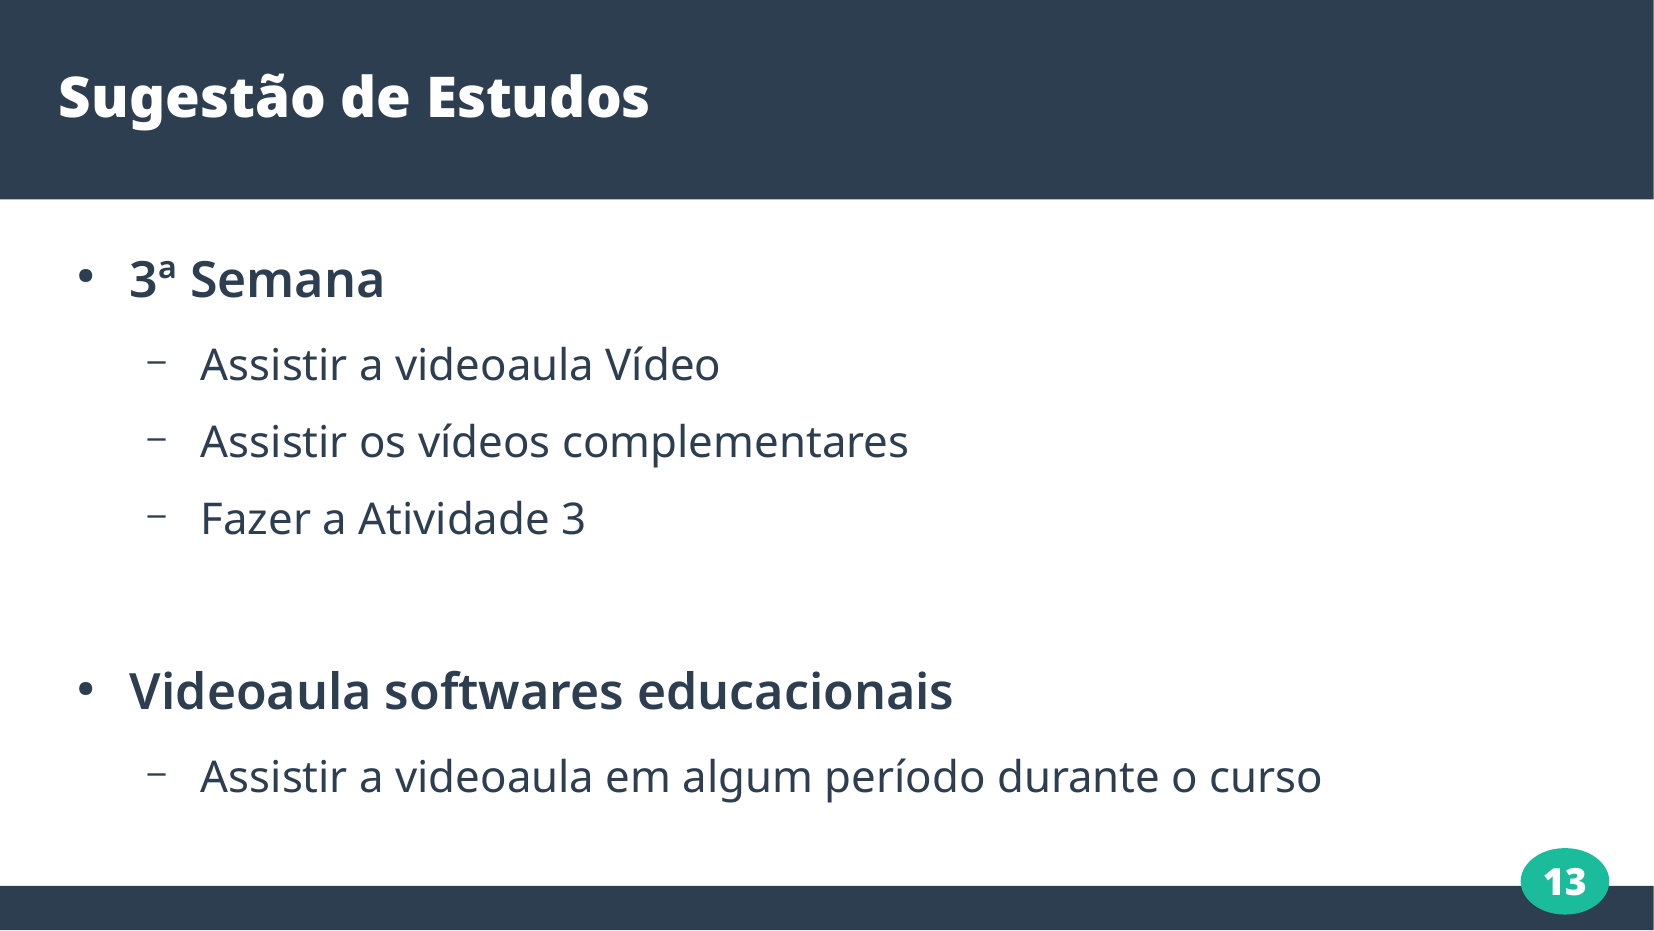

# Sugestão de Estudos
3ª Semana
Assistir a videoaula Vídeo
Assistir os vídeos complementares
Fazer a Atividade 3
Videoaula softwares educacionais
Assistir a videoaula em algum período durante o curso
13